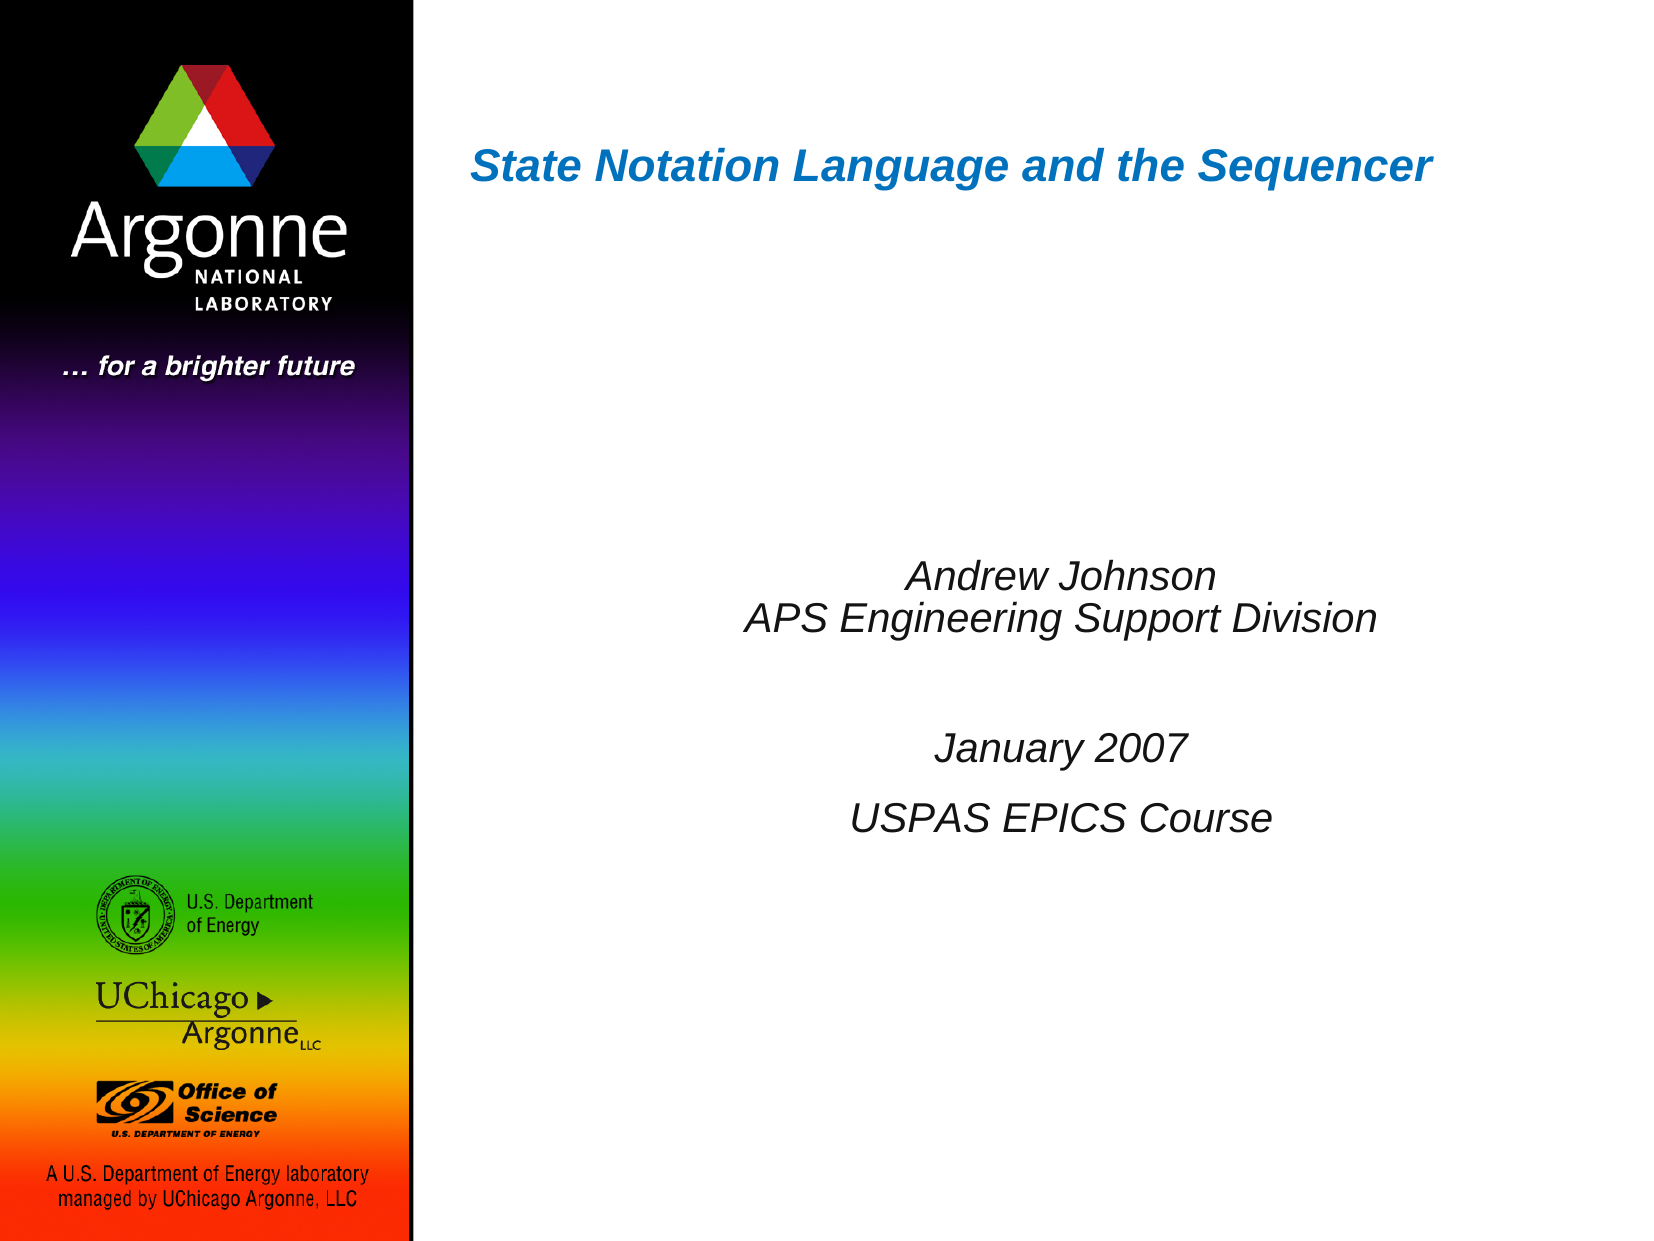

# State Notation Language and the Sequencer
Andrew Johnson
APS Engineering Support Division
January 2007
USPAS EPICS Course